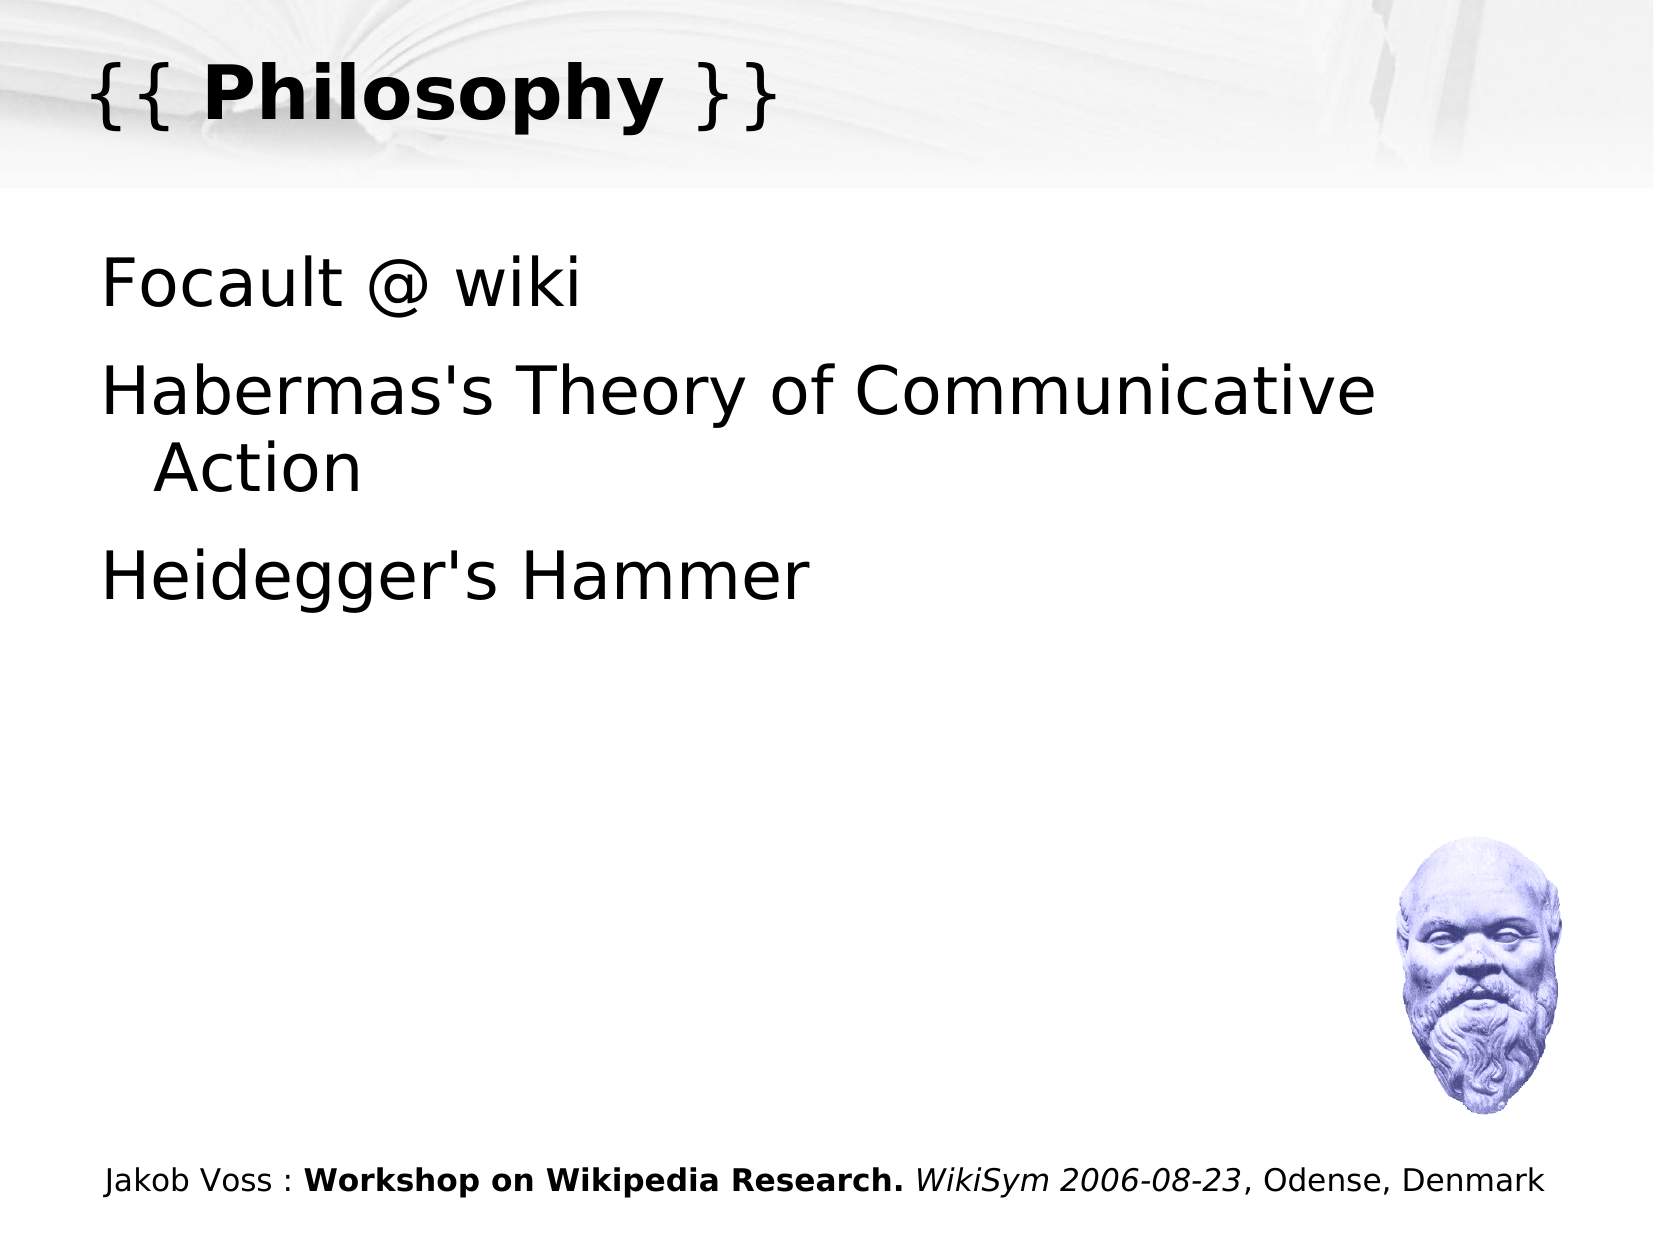

# {{ Philosophy }}
Focault @ wiki
Habermas's Theory of Communicative Action
Heidegger's Hammer